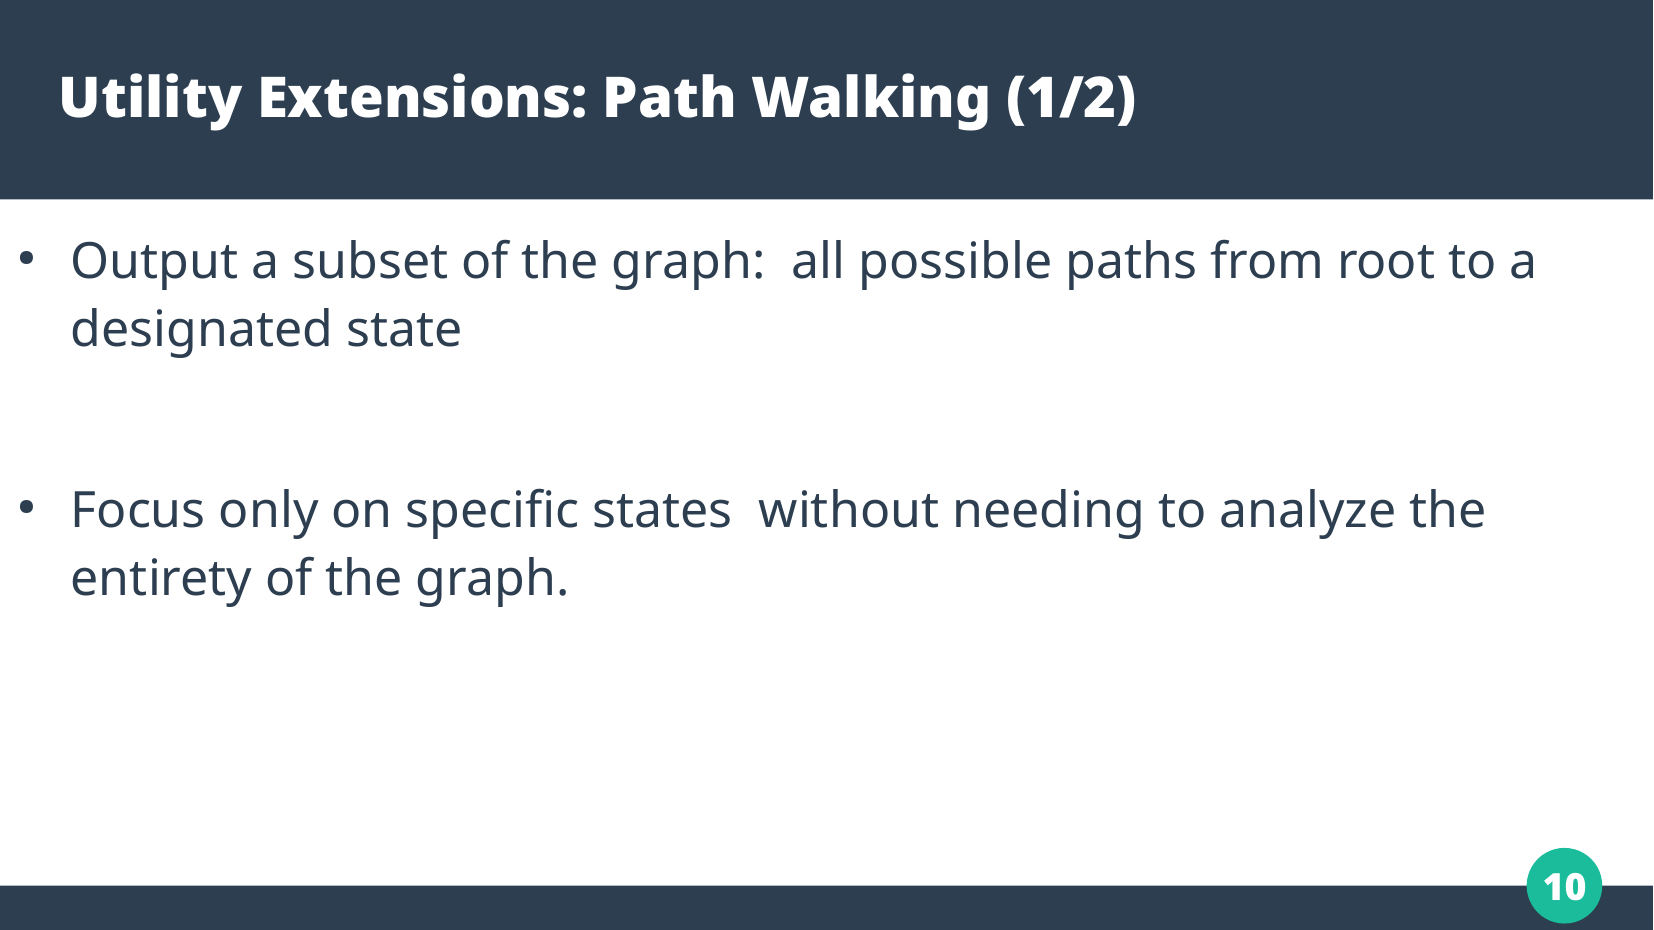

# Utility Extensions: Path Walking (1/2)
Output a subset of the graph: all possible paths from root to a designated state
Focus only on specific states without needing to analyze the entirety of the graph.